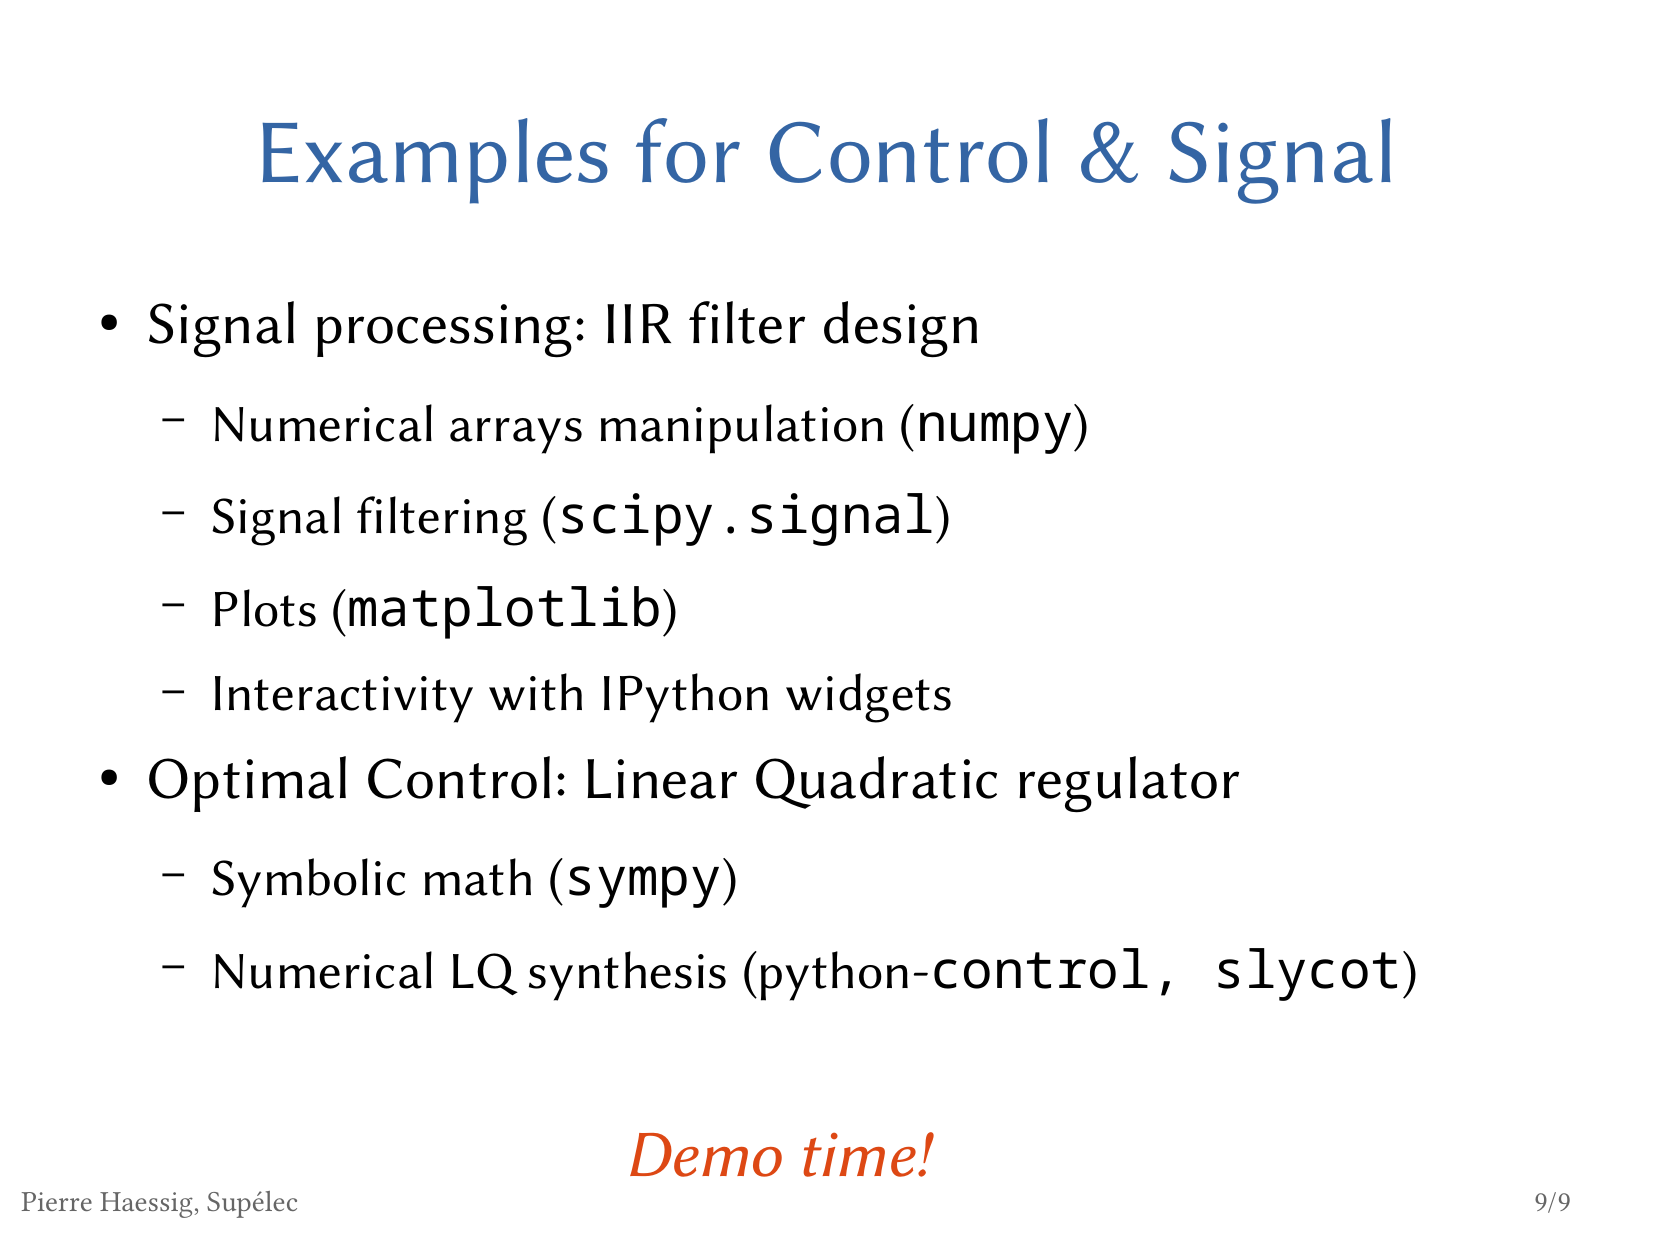

# Examples for Control & Signal
Signal processing: IIR filter design
Numerical arrays manipulation (numpy)
Signal filtering (scipy.signal)
Plots (matplotlib)
Interactivity with IPython widgets
Optimal Control: Linear Quadratic regulator
Symbolic math (sympy)
Numerical LQ synthesis (python-control, slycot)
Demo time!
9